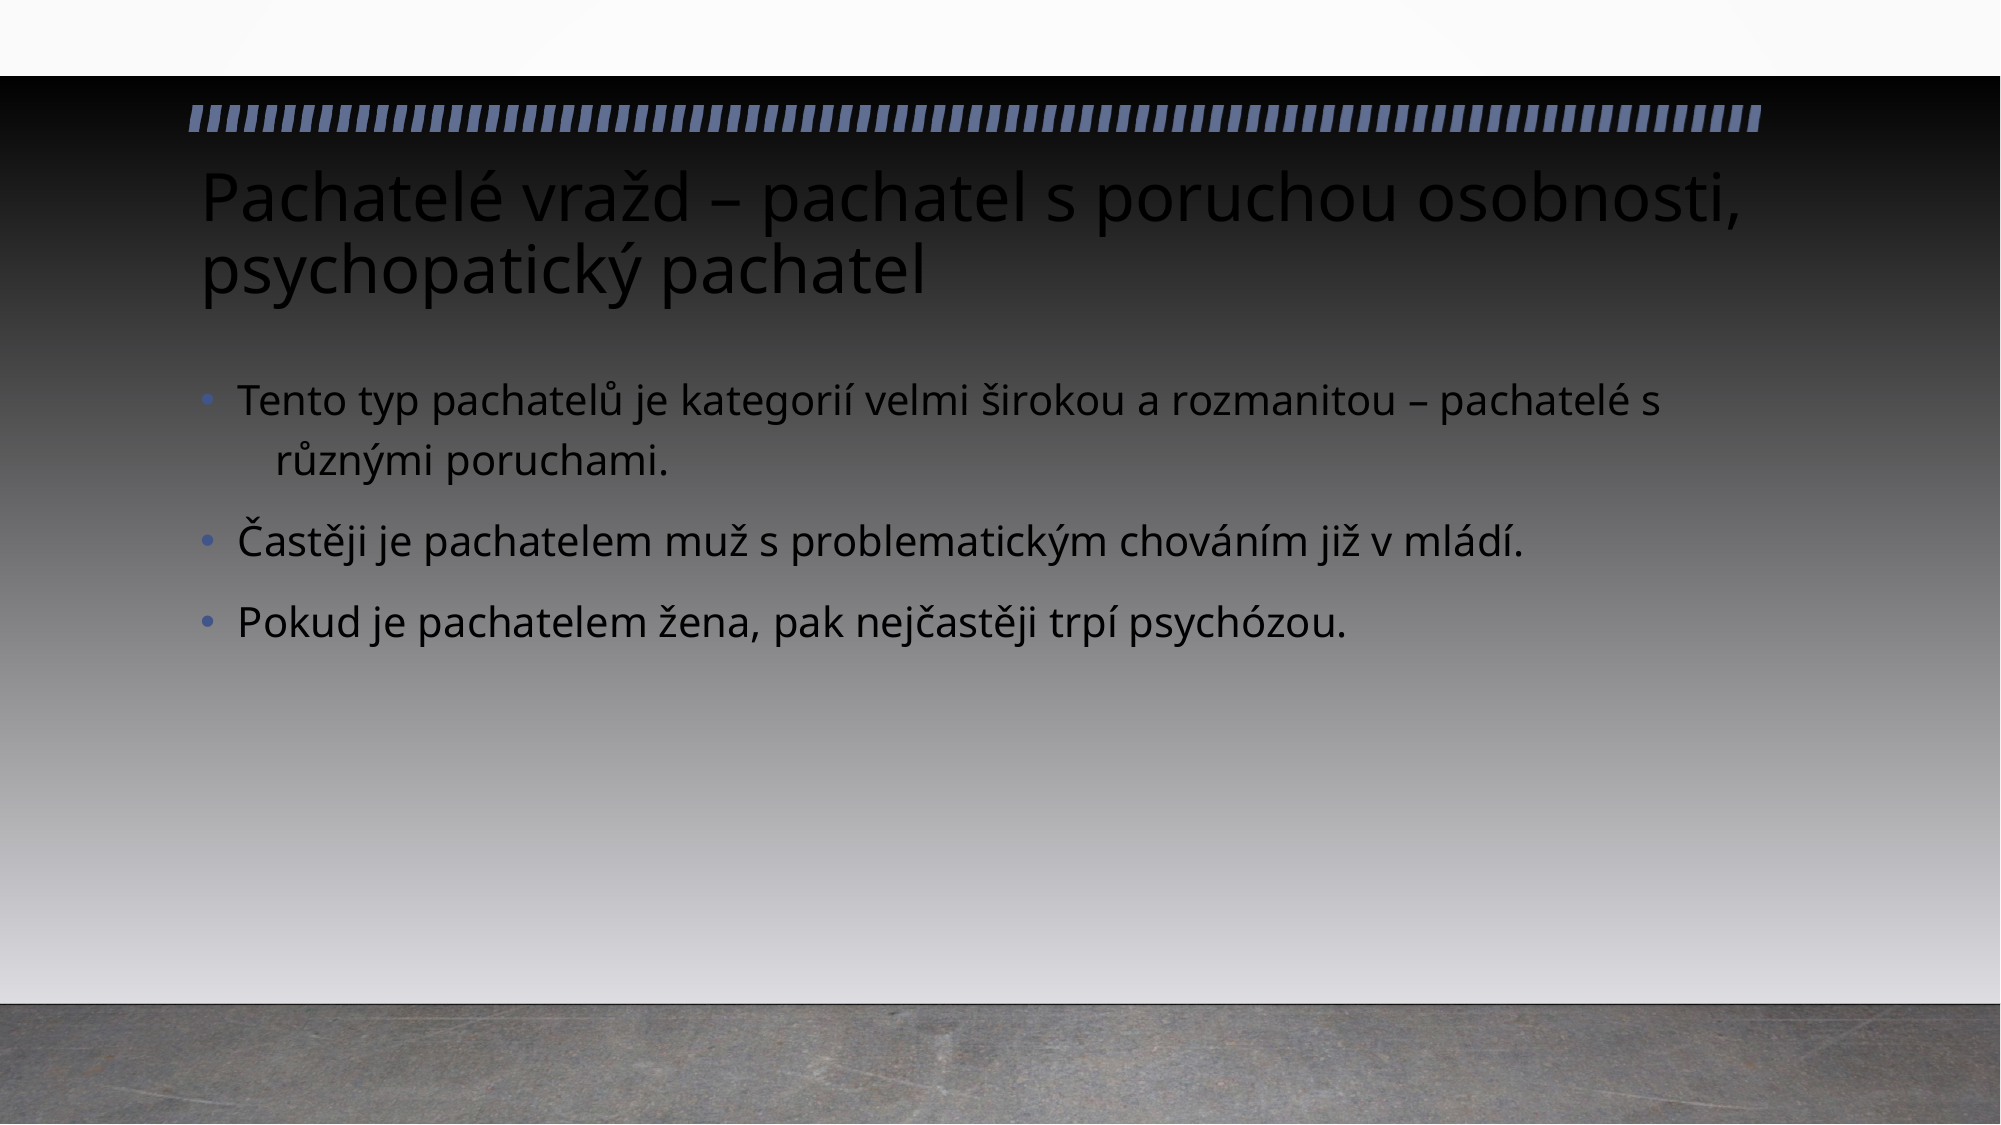

# Pachatelé vražd – pachatel s poruchou osobnosti, psychopatický pachatel
Tento typ pachatelů je kategorií velmi širokou a rozmanitou – pachatelé s různými poruchami.
Častěji je pachatelem muž s problematickým chováním již v mládí.
Pokud je pachatelem žena, pak nejčastěji trpí psychózou.